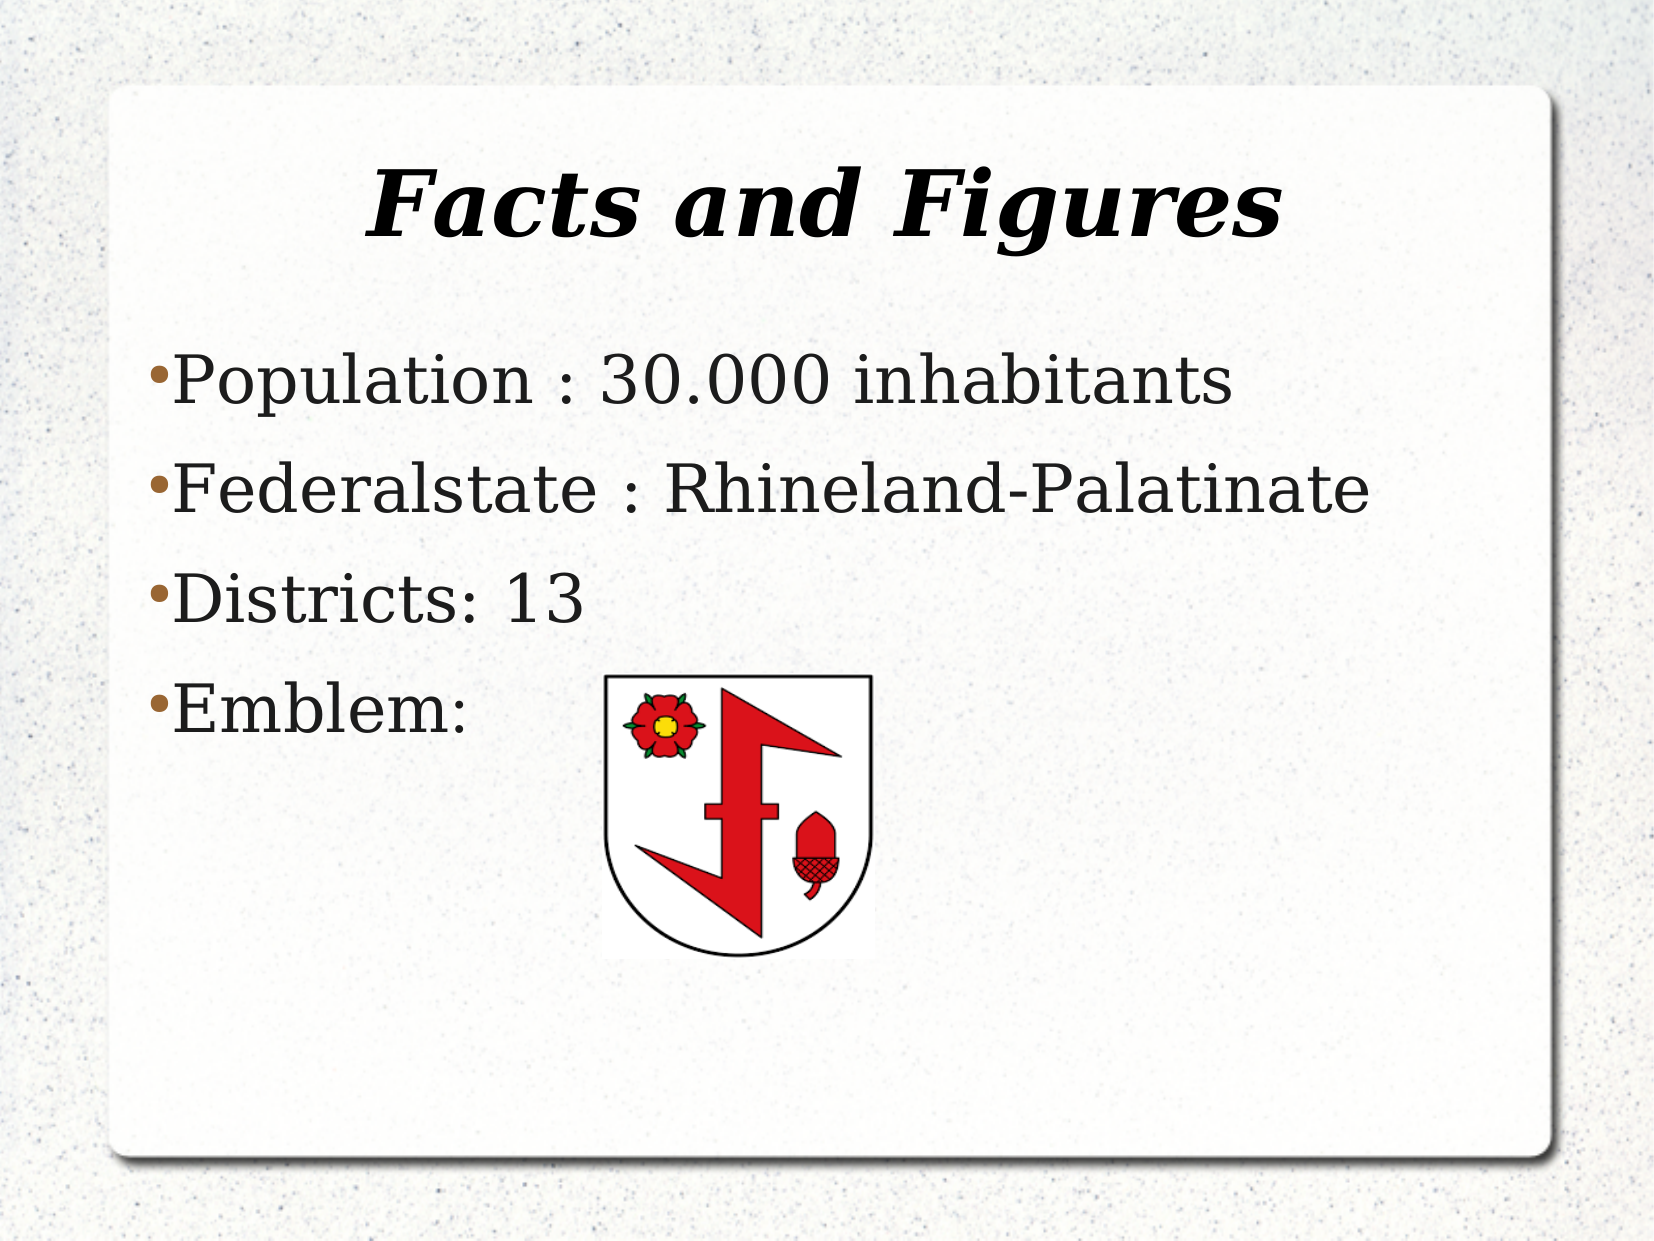

# Facts and Figures
Population : 30.000 inhabitants
Federalstate : Rhineland-Palatinate
Districts: 13
Emblem: